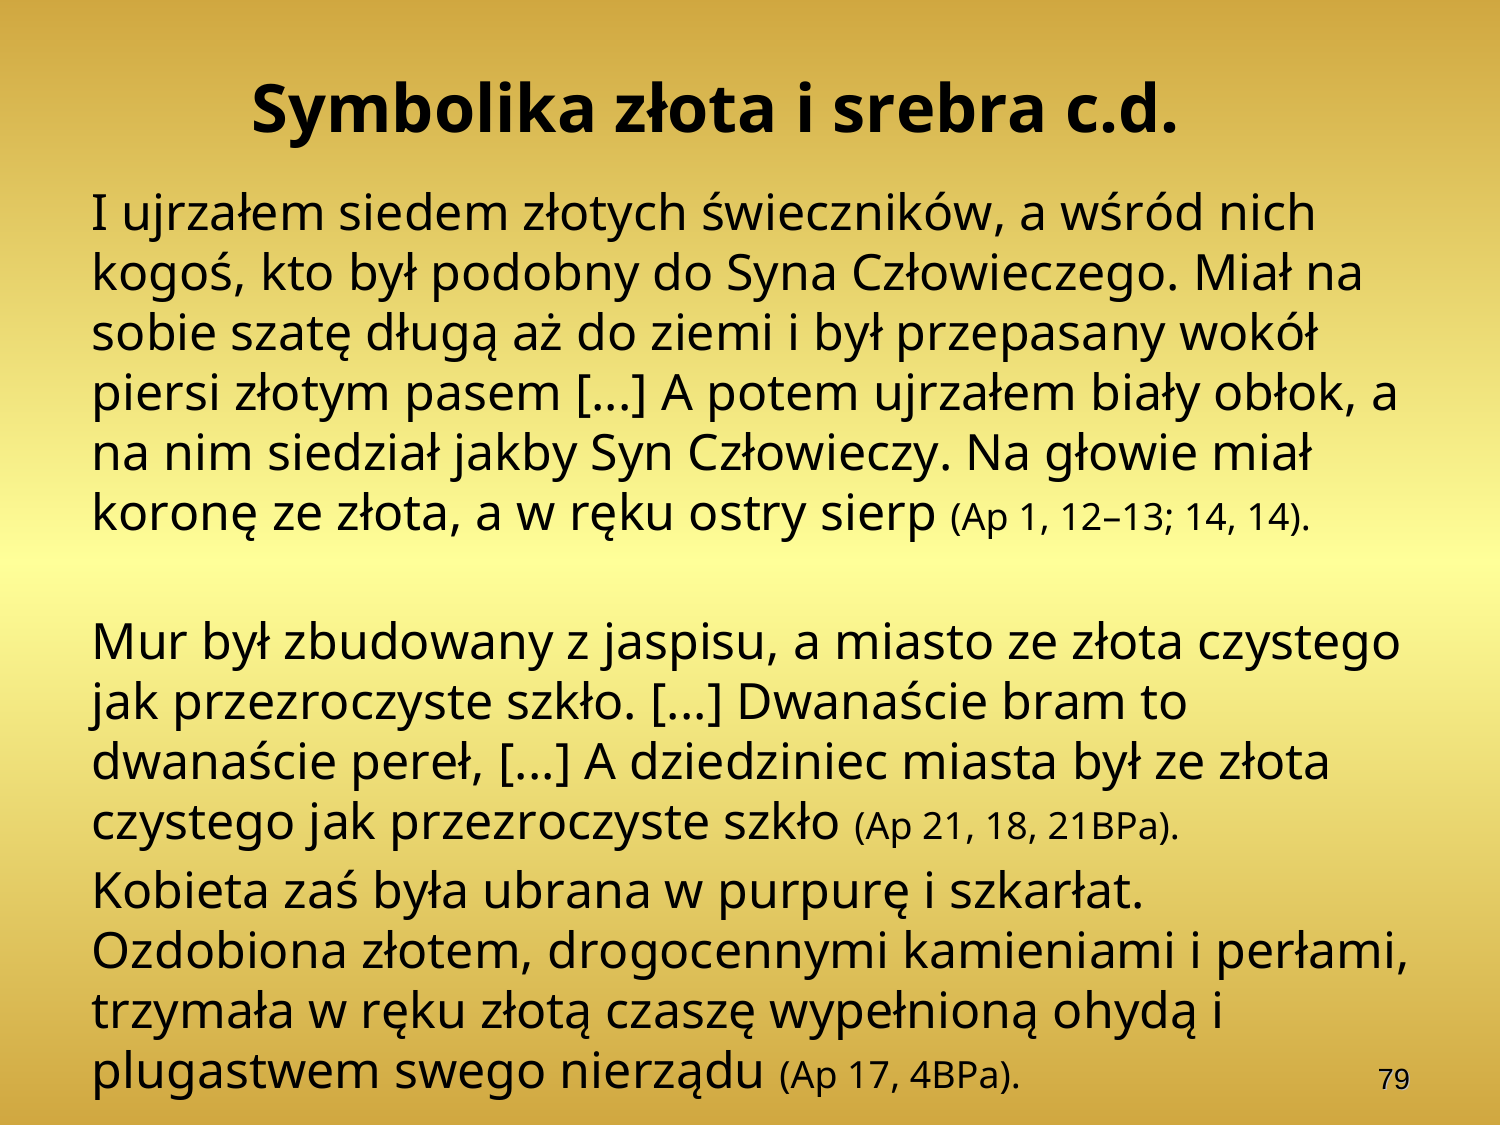

# Symbolika złota i srebra c.d.
I ujrzałem siedem złotych świeczników, a wśród nich kogoś, kto był podobny do Syna Człowieczego. Miał na sobie szatę długą aż do ziemi i był przepasany wokół piersi złotym pasem [...] A potem ujrzałem biały obłok, a na nim siedział jakby Syn Człowieczy. Na głowie miał koronę ze złota, a w ręku ostry sierp (Ap 1, 12–13; 14, 14).
Mur był zbudowany z jaspisu, a miasto ze złota czystego jak przezroczyste szkło. [...] Dwanaście bram to dwanaście pereł, [...] A dziedziniec miasta był ze złota czystego jak przezroczyste szkło (Ap 21, 18, 21BPa).
Kobieta zaś była ubrana w purpurę i szkarłat. Ozdobiona złotem, drogocennymi kamieniami i perłami, trzymała w ręku złotą czaszę wypełnioną ohydą i plugastwem swego nierządu (Ap 17, 4BPa).